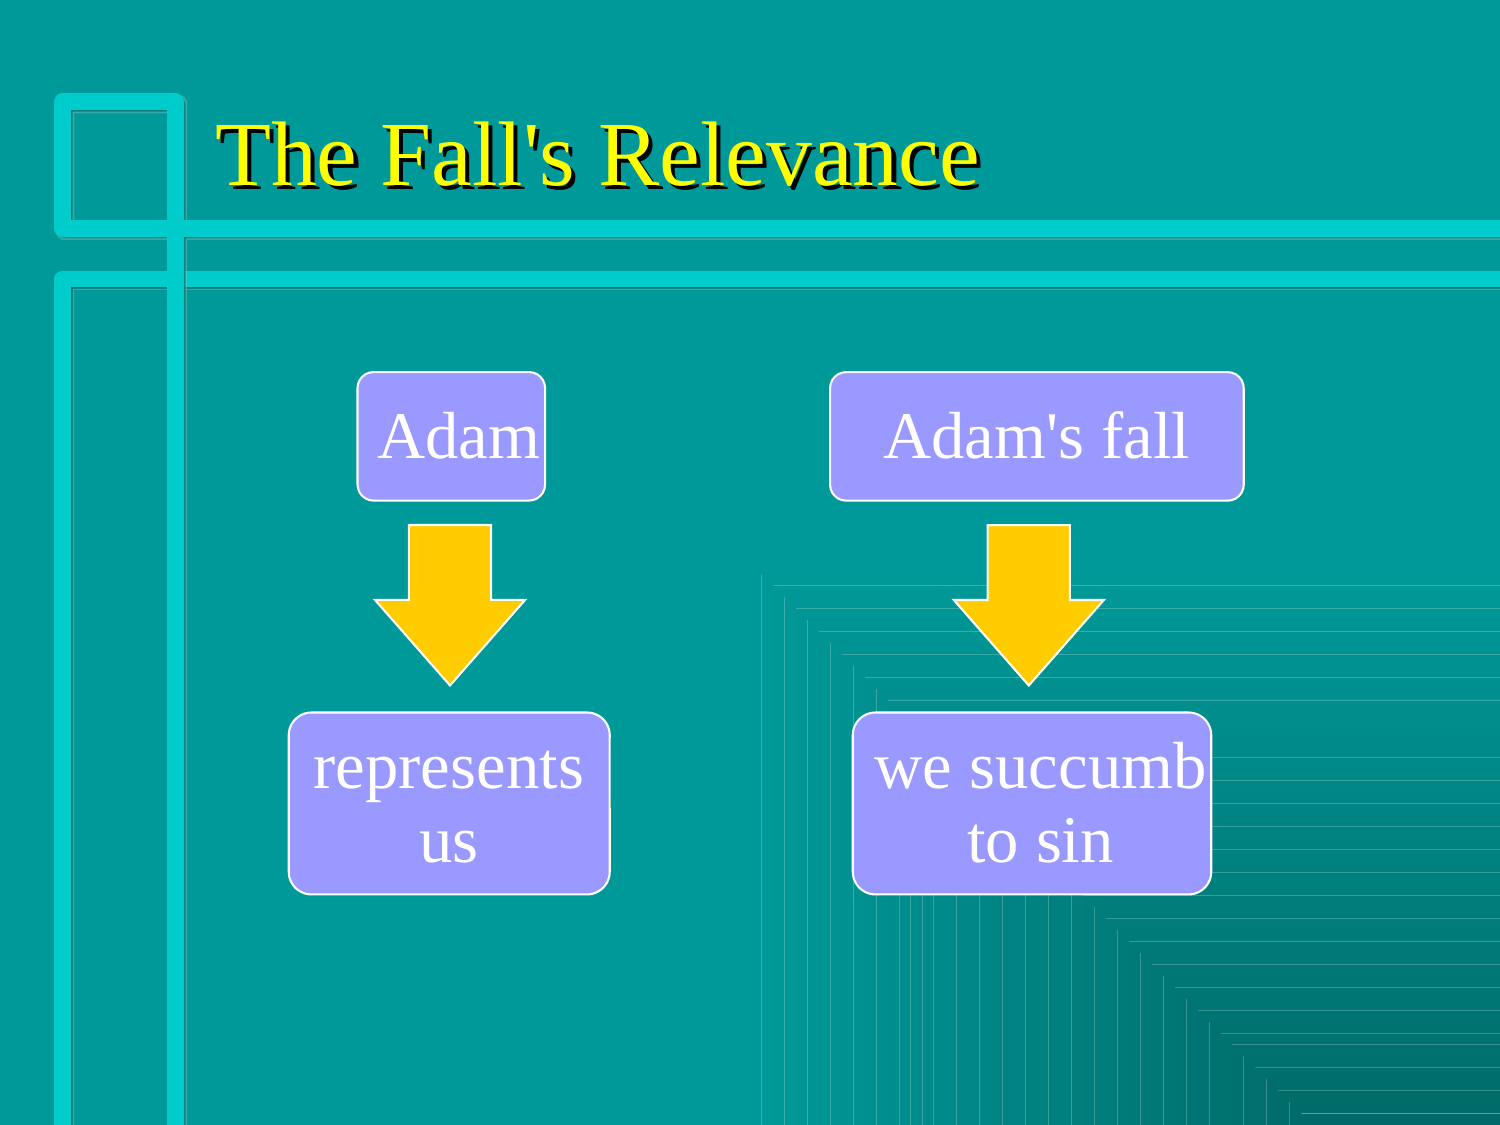

# The Fall's Relevance
Adam
Adam's fall
we succumb
to sin
represents
us